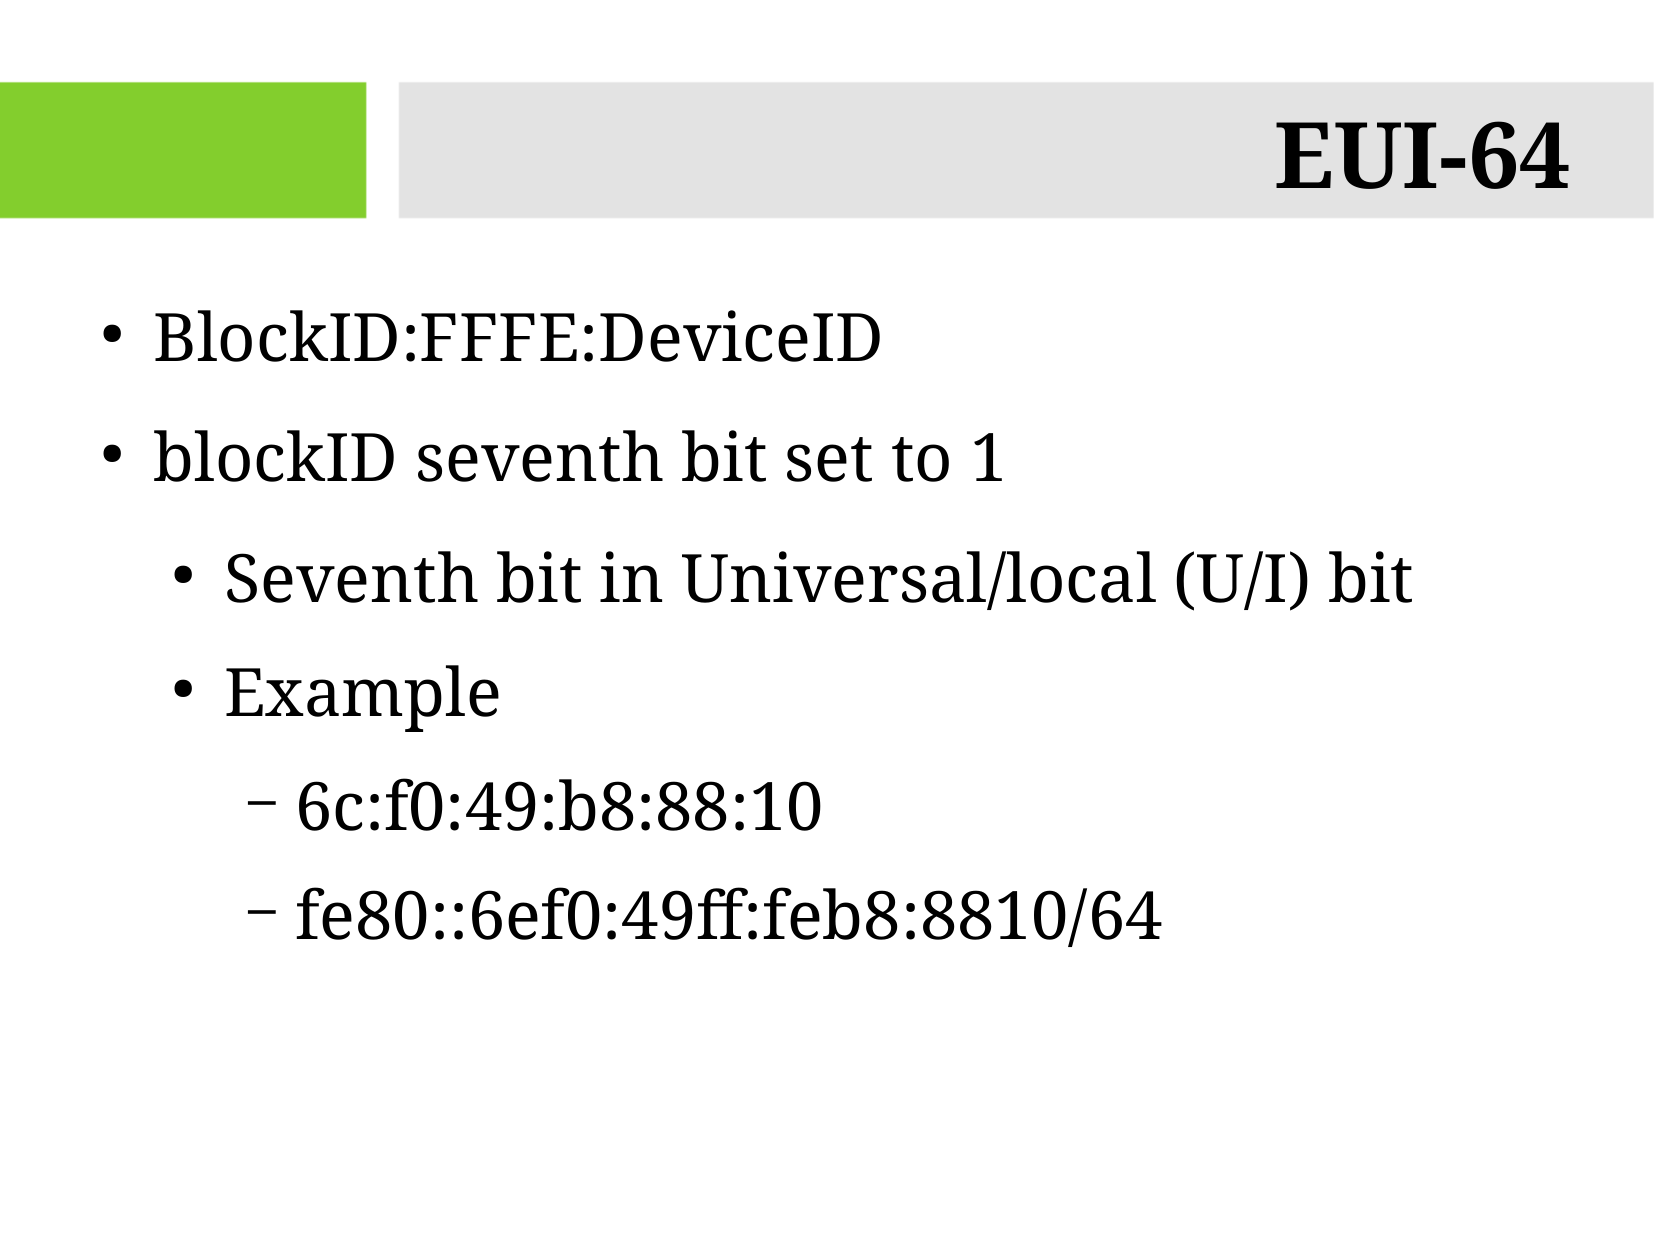

# EUI-64
BlockID:FFFE:DeviceID
blockID seventh bit set to 1
Seventh bit in Universal/local (U/I) bit
Example
6c:f0:49:b8:88:10
fe80::6ef0:49ff:feb8:8810/64